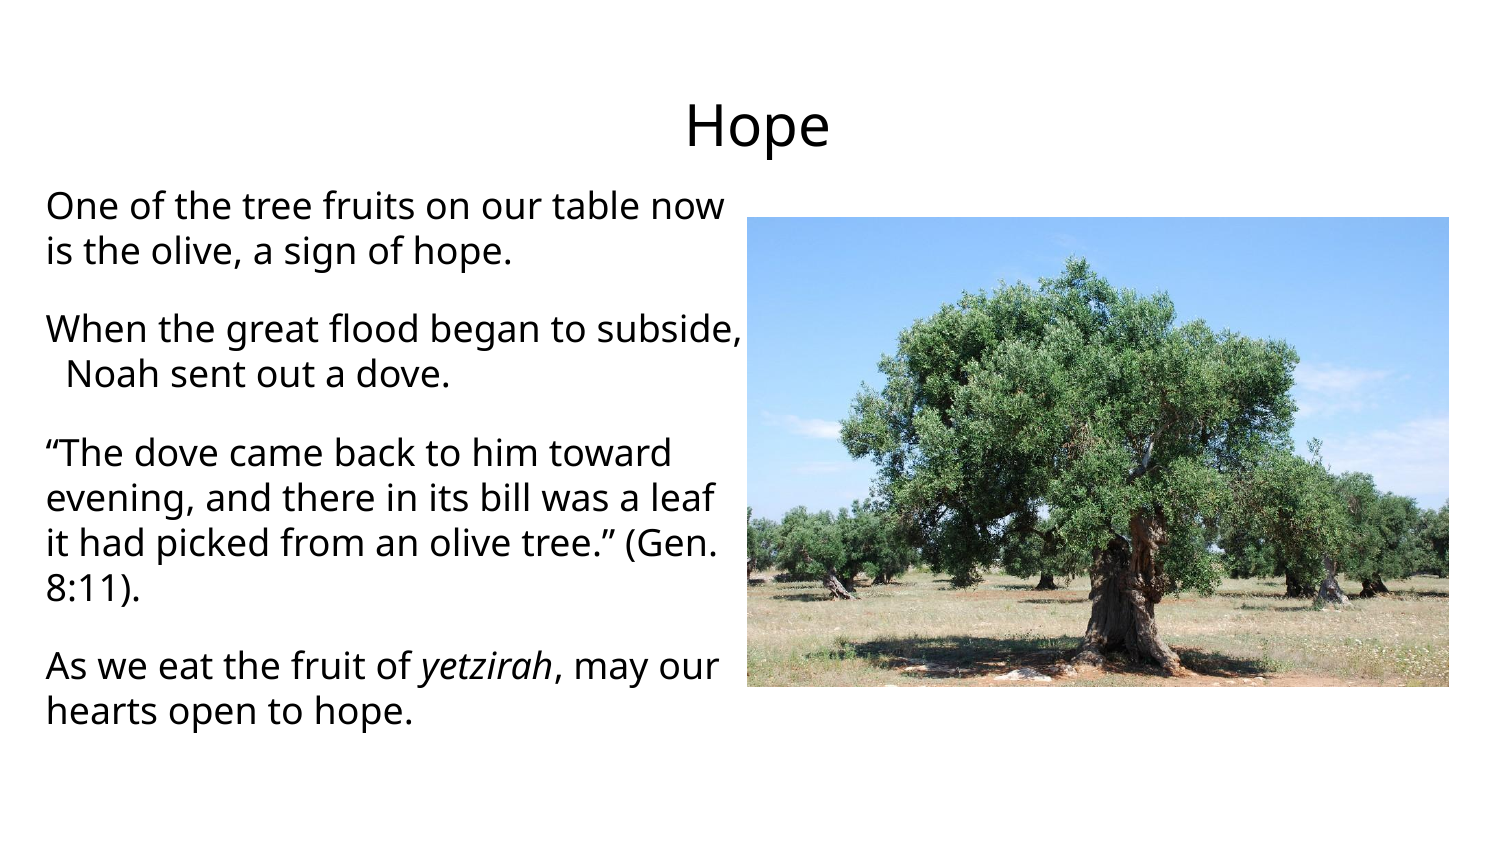

# Hope
One of the tree fruits on our table now is the olive, a sign of hope.
When the great flood began to subside, Noah sent out a dove.
“The dove came back to him toward evening, and there in its bill was a leaf it had picked from an olive tree.” (Gen. 8:11).
As we eat the fruit of yetzirah, may our hearts open to hope.